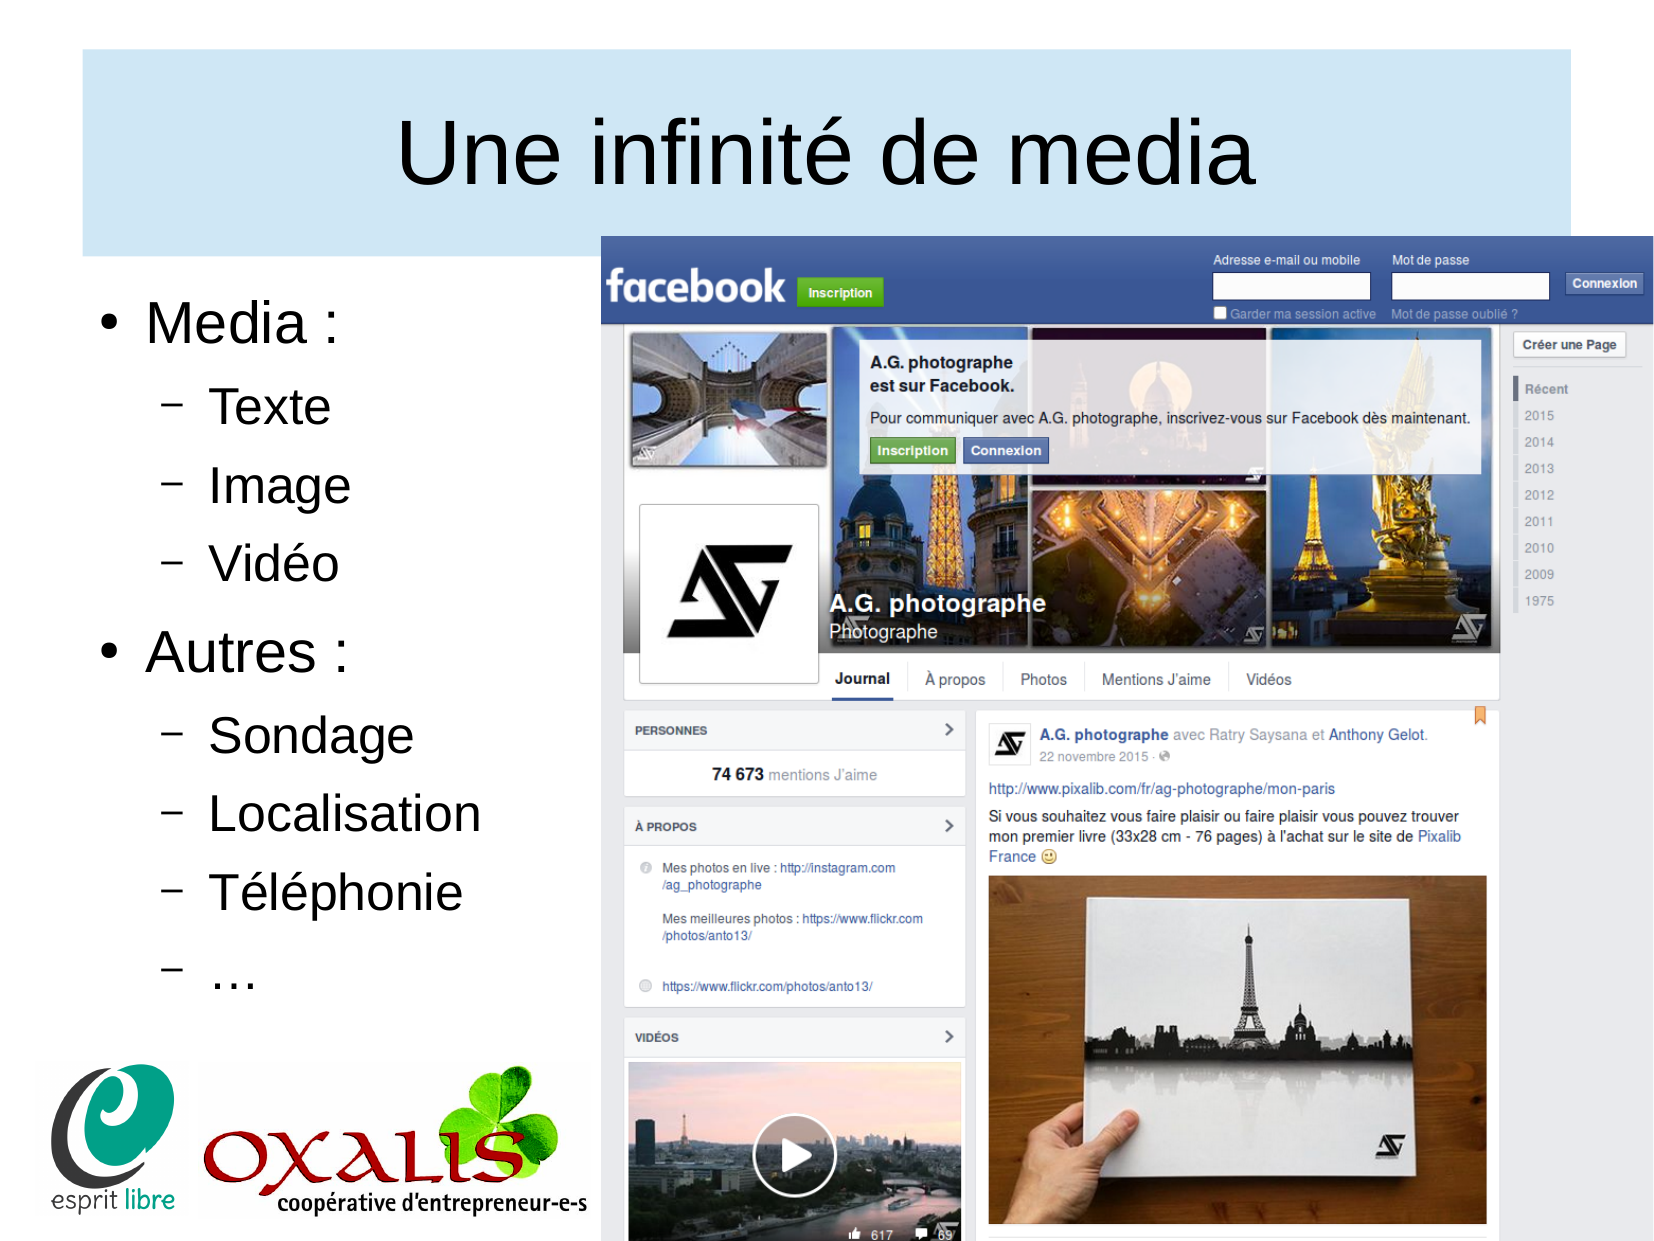

# Une infinité de media
Media :
Texte
Image
Vidéo
Autres :
Sondage
Localisation
Téléphonie
…
5